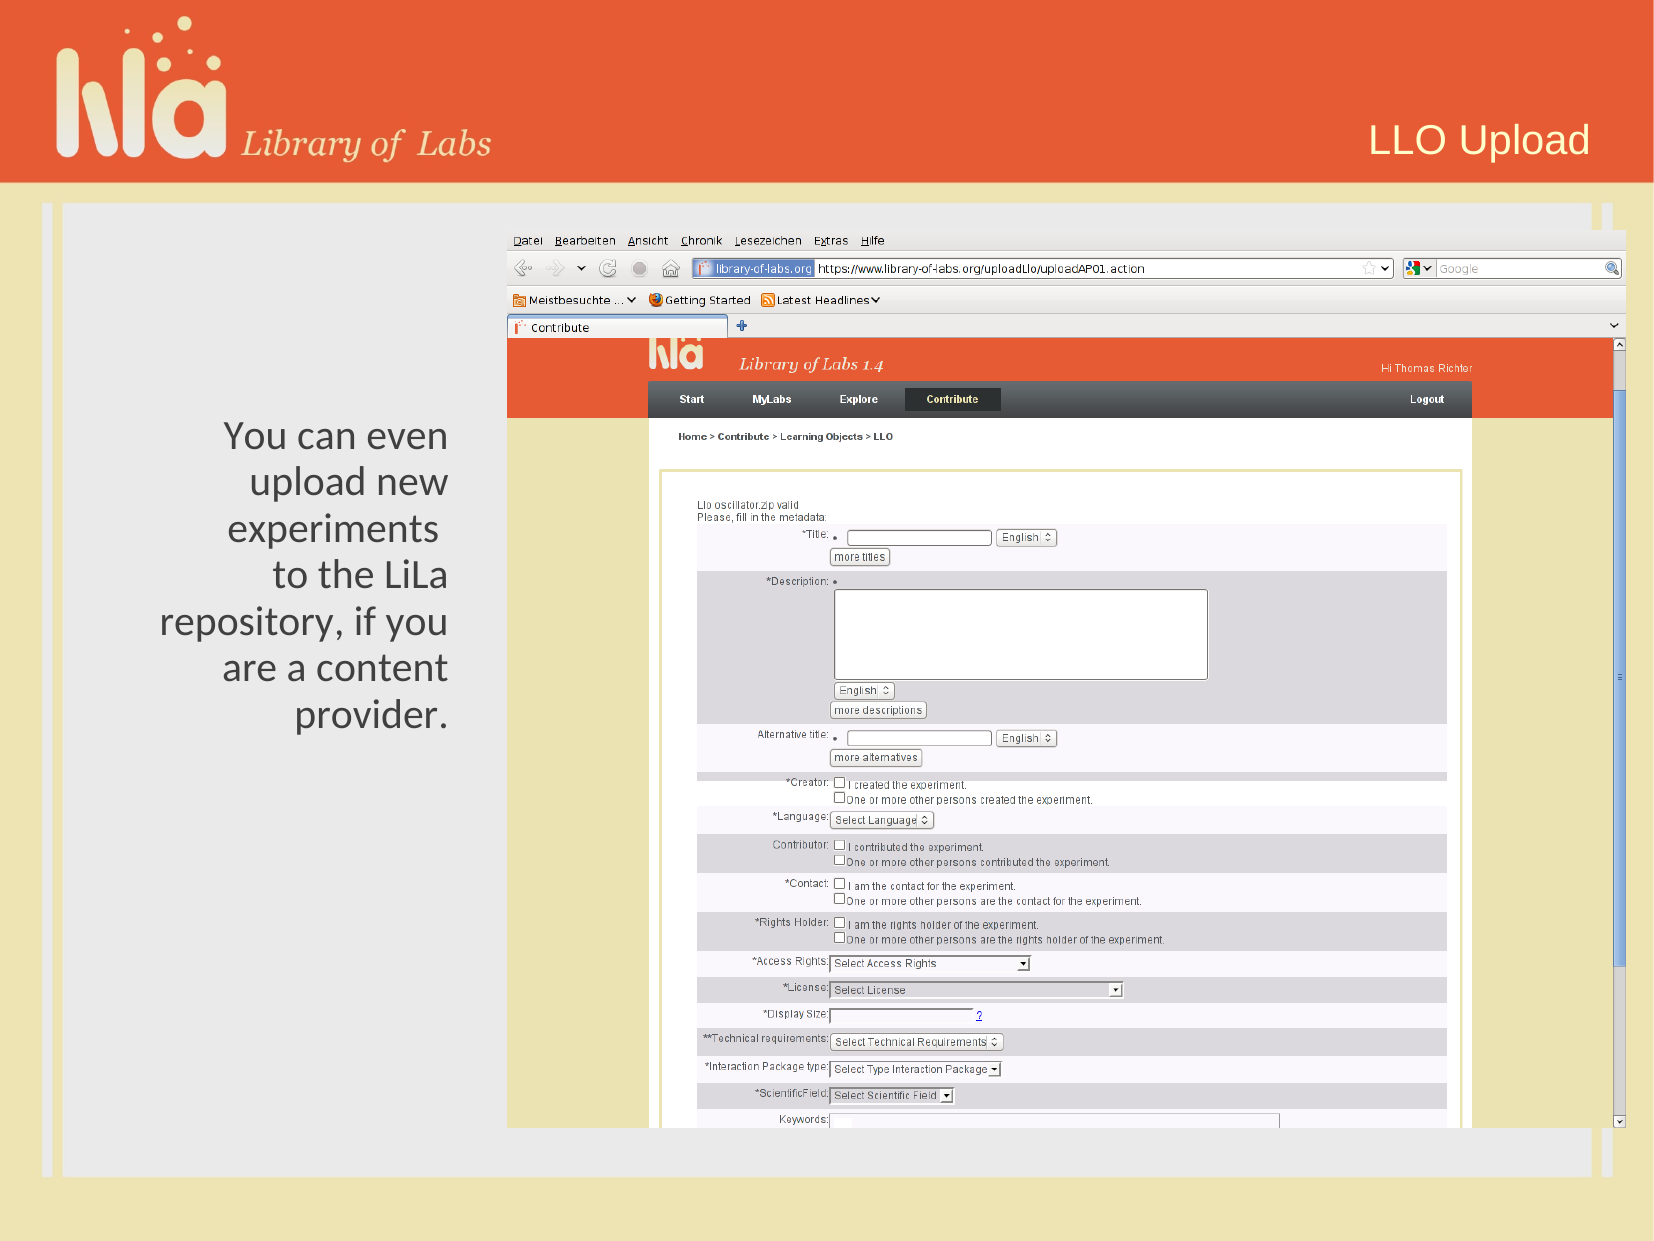

LLO Upload
# You can even upload new experiments to the LiLa repository, if you are a content provider.